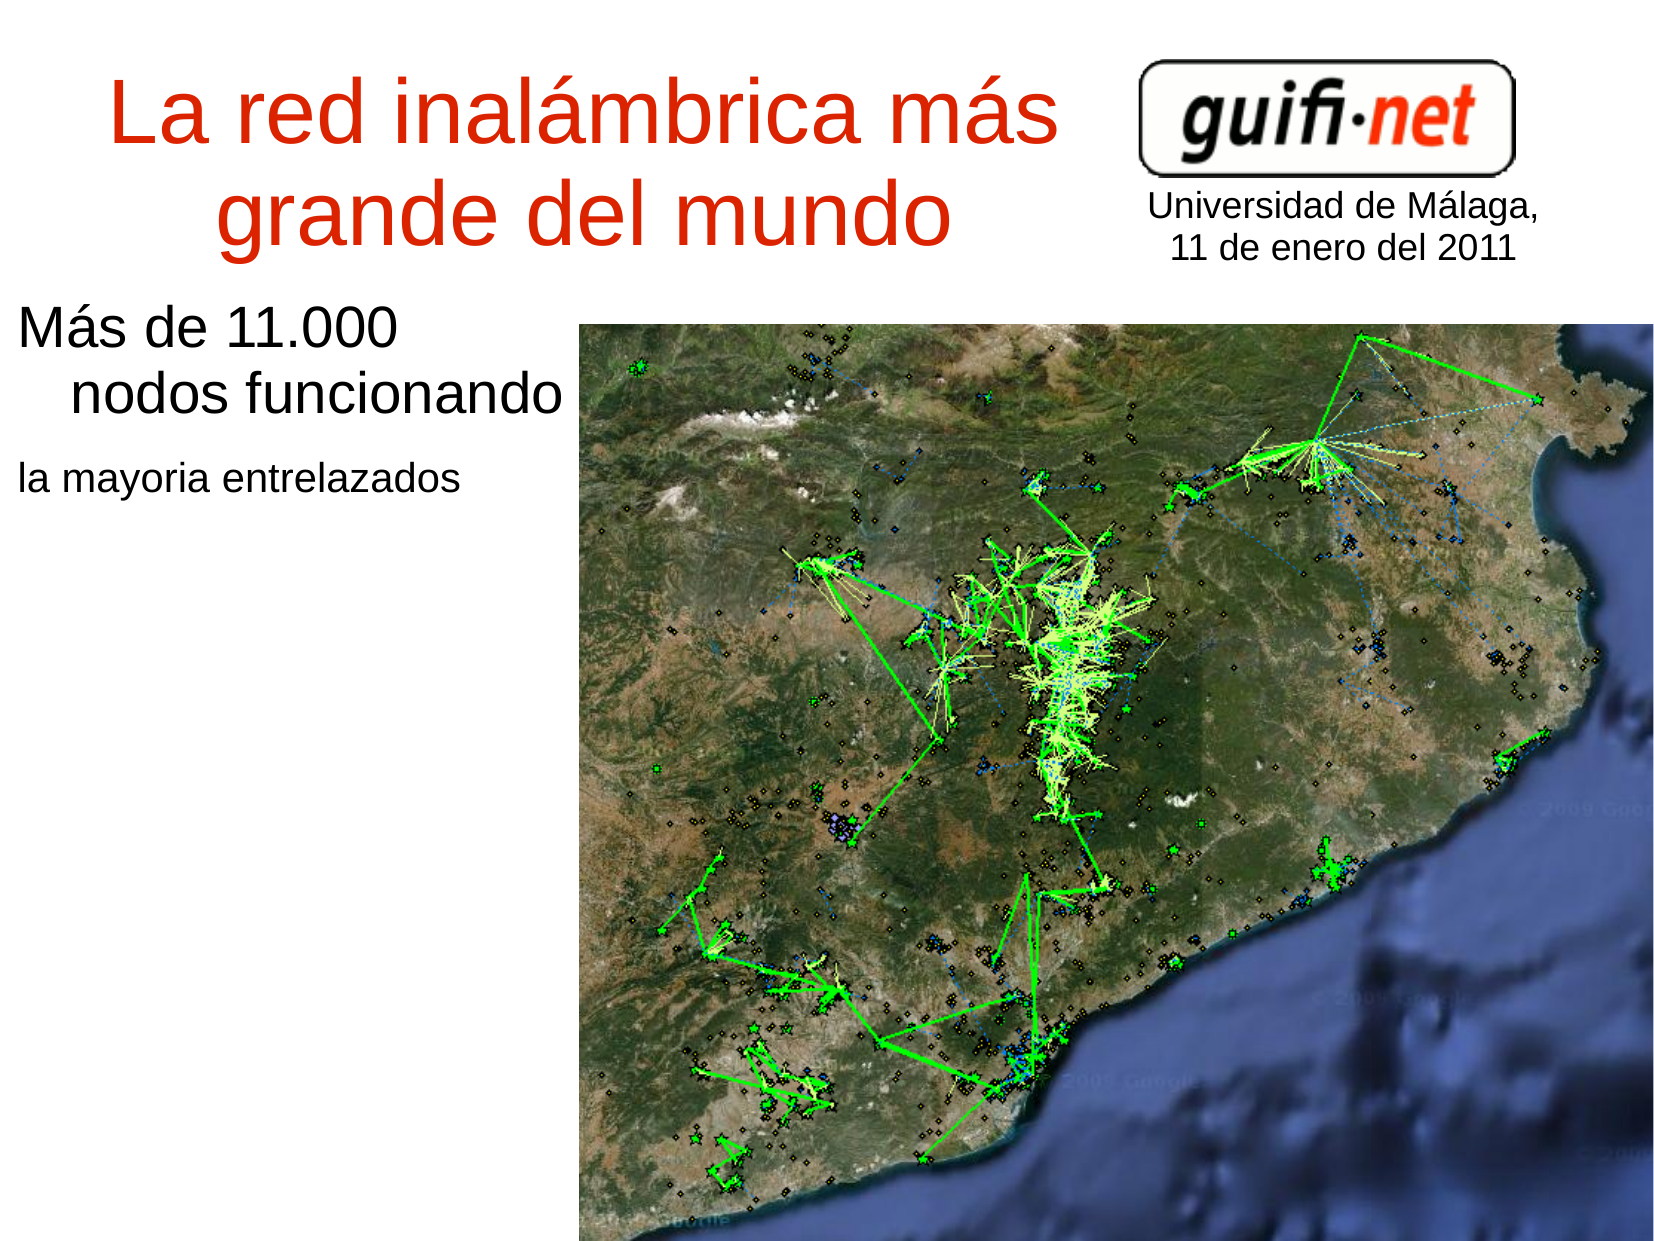

# La red inalámbrica más grande del mundo
Universidad de Málaga,
11 de enero del 2011
Más de 11.000
nodos funcionando
la mayoria entrelazados